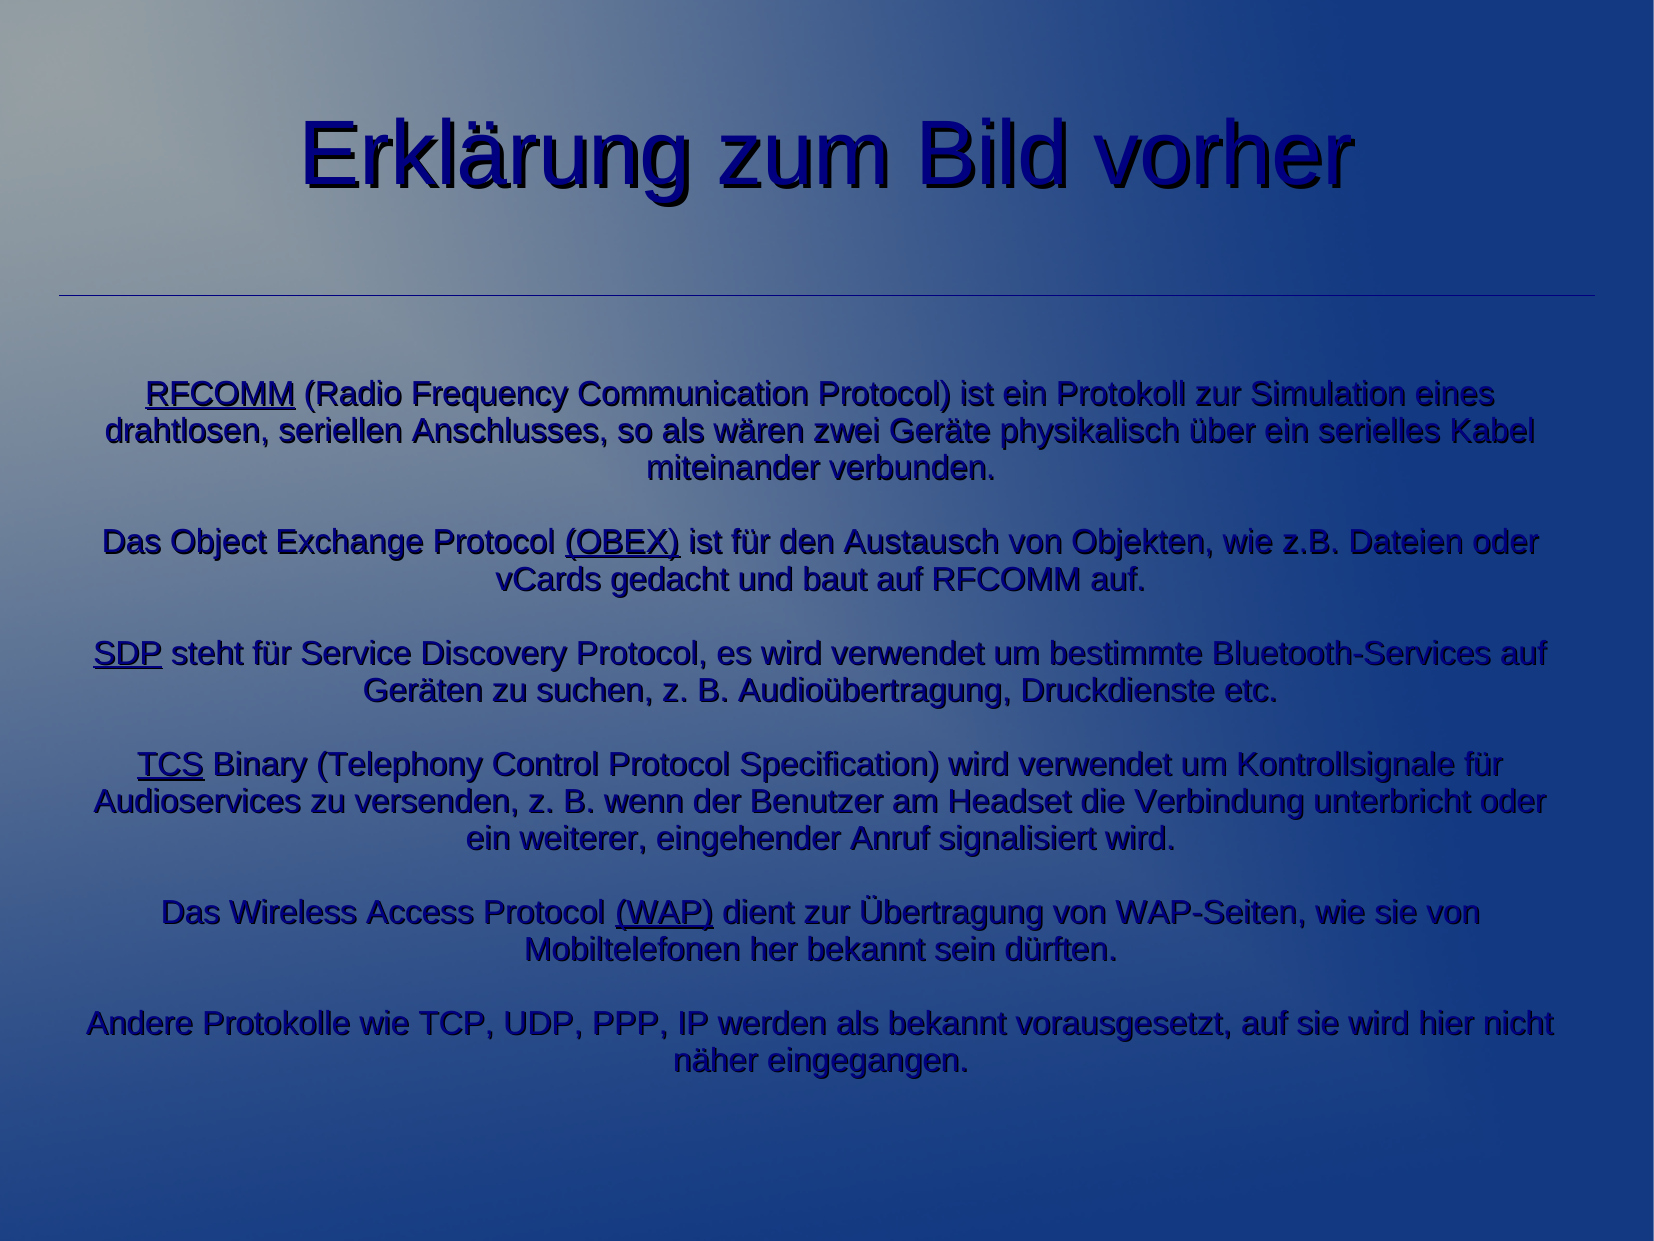

# Erklärung zum Bild vorher
RFCOMM (Radio Frequency Communication Protocol) ist ein Protokoll zur Simulation eines drahtlosen, seriellen Anschlusses, so als wären zwei Geräte physikalisch über ein serielles Kabel miteinander verbunden.
Das Object Exchange Protocol (OBEX) ist für den Austausch von Objekten, wie z.B. Dateien oder vCards gedacht und baut auf RFCOMM auf.
SDP steht für Service Discovery Protocol, es wird verwendet um bestimmte Bluetooth-Services auf Geräten zu suchen, z. B. Audioübertragung, Druckdienste etc.
TCS Binary (Telephony Control Protocol Specification) wird verwendet um Kontrollsignale für Audioservices zu versenden, z. B. wenn der Benutzer am Headset die Verbindung unterbricht oder ein weiterer, eingehender Anruf signalisiert wird.
Das Wireless Access Protocol (WAP) dient zur Übertragung von WAP-Seiten, wie sie von Mobiltelefonen her bekannt sein dürften.
Andere Protokolle wie TCP, UDP, PPP, IP werden als bekannt vorausgesetzt, auf sie wird hier nicht näher eingegangen.